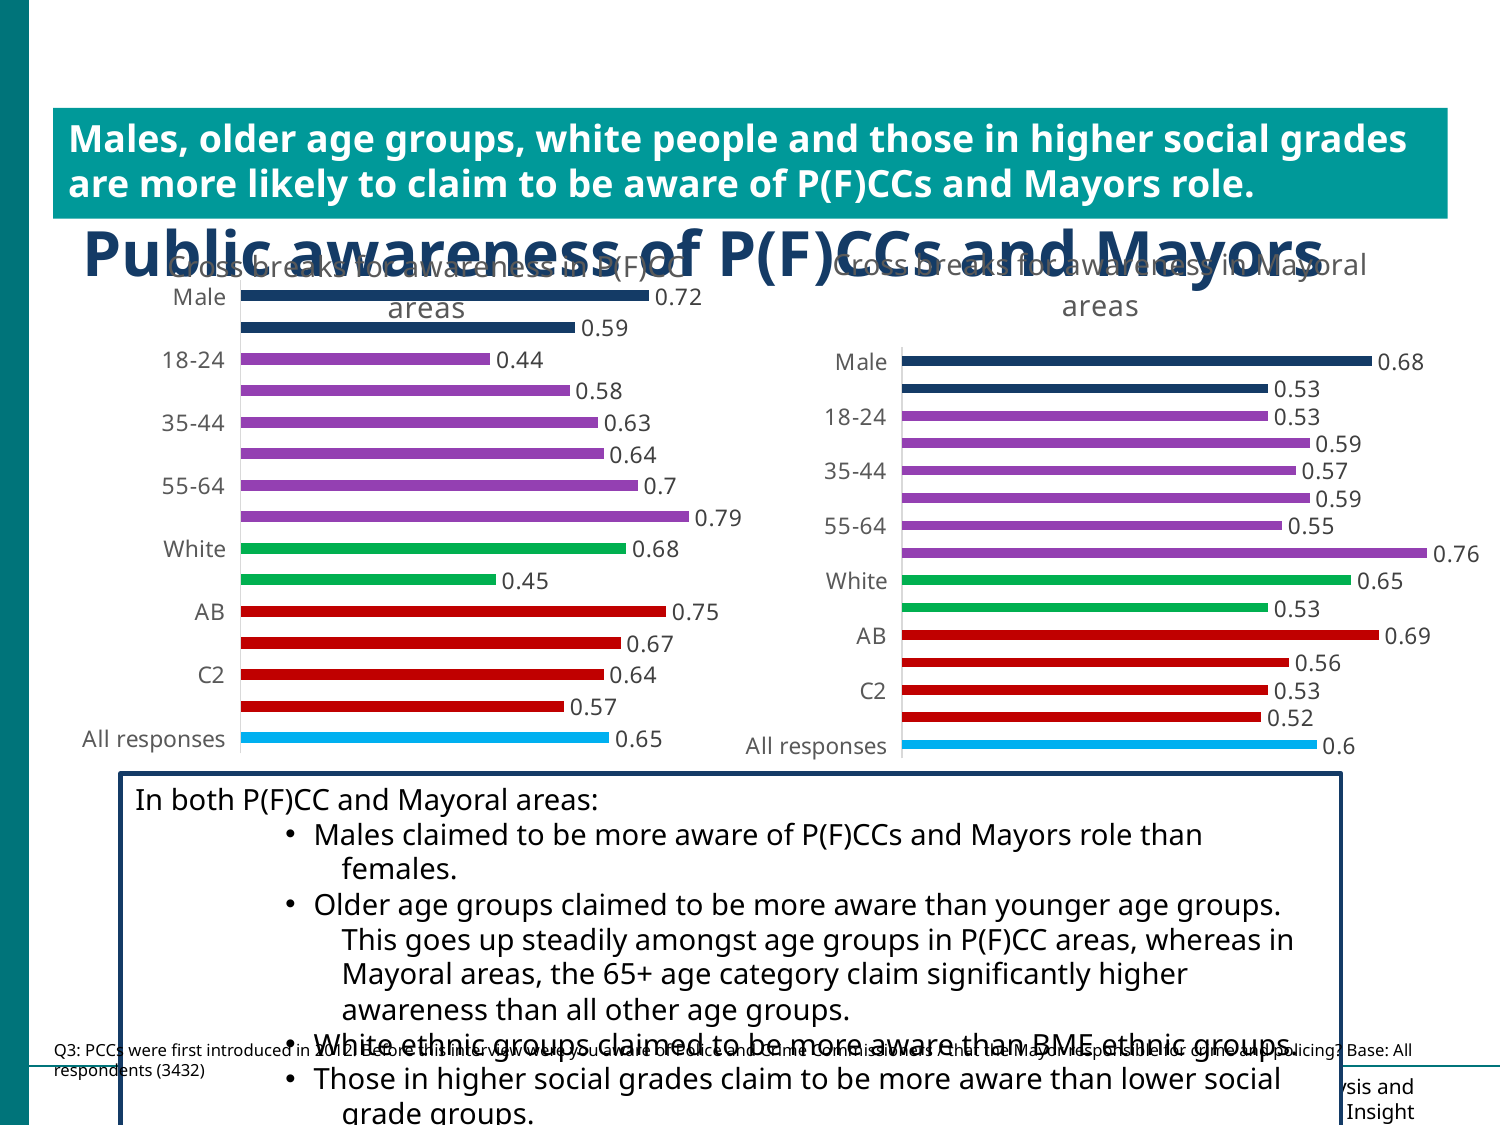

Males, older age groups, white people and those in higher social grades are more likely to claim to be aware of P(F)CCs and Mayors role.
# Public awareness of P(F)CCs and Mayors
### Chart: Cross breaks for awareness in Mayoral areas
| Category | Mayoral |
|---|---|
| Male | 0.68 |
| Female | 0.53 |
| 18-24 | 0.53 |
| 25-34 | 0.59 |
| 35-44 | 0.57 |
| 45-54 | 0.59 |
| 55-64 | 0.55 |
| 65+ | 0.76 |
| White | 0.65 |
| BME | 0.53 |
| AB | 0.69 |
| C1 | 0.56 |
| C2 | 0.53 |
| DE | 0.52 |
| All responses | 0.6 |
### Chart: Cross breaks for awareness in P(F)CC areas
| Category | PFCC/PCC |
|---|---|
| Male | 0.72 |
| Female | 0.59 |
| 18-24 | 0.44 |
| 25-34 | 0.58 |
| 35-44 | 0.63 |
| 45-54 | 0.64 |
| 55-64 | 0.7 |
| 65+ | 0.79 |
| White | 0.68 |
| BME | 0.45 |
| AB | 0.75 |
| C1 | 0.67 |
| C2 | 0.64 |
| DE | 0.57 |
| All responses | 0.65 |In both P(F)CC and Mayoral areas:
Males claimed to be more aware of P(F)CCs and Mayors role than females.
Older age groups claimed to be more aware than younger age groups. This goes up steadily amongst age groups in P(F)CC areas, whereas in Mayoral areas, the 65+ age category claim significantly higher awareness than all other age groups.
White ethnic groups claimed to be more aware than BME ethnic groups.
Those in higher social grades claim to be more aware than lower social grade groups.
Q3: PCCs were first introduced in 2012. Before this interview were you aware of Police and Crime Commissioners / that the Mayor responsible for crime and policing? Base: All respondents (3432)
4